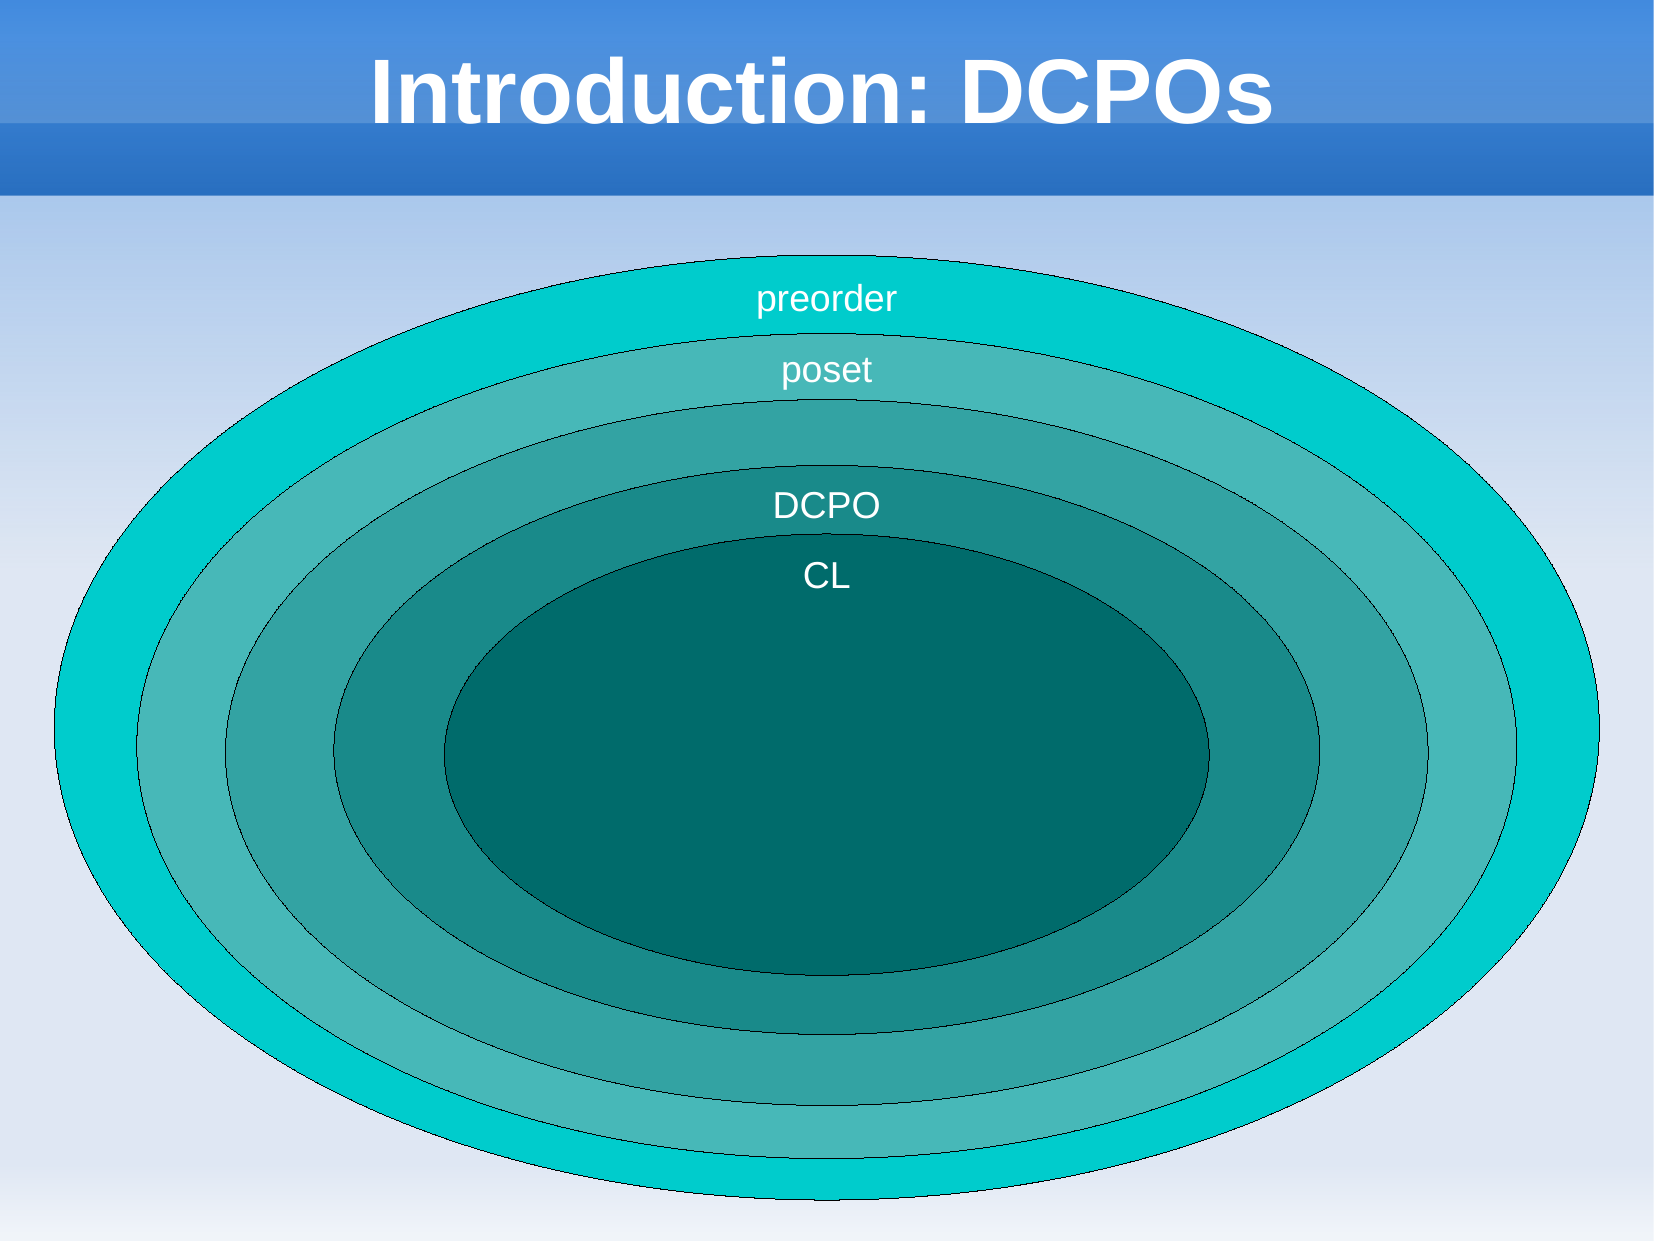

# Introduction: DCPOs
preorder
poset
DCPO
CL